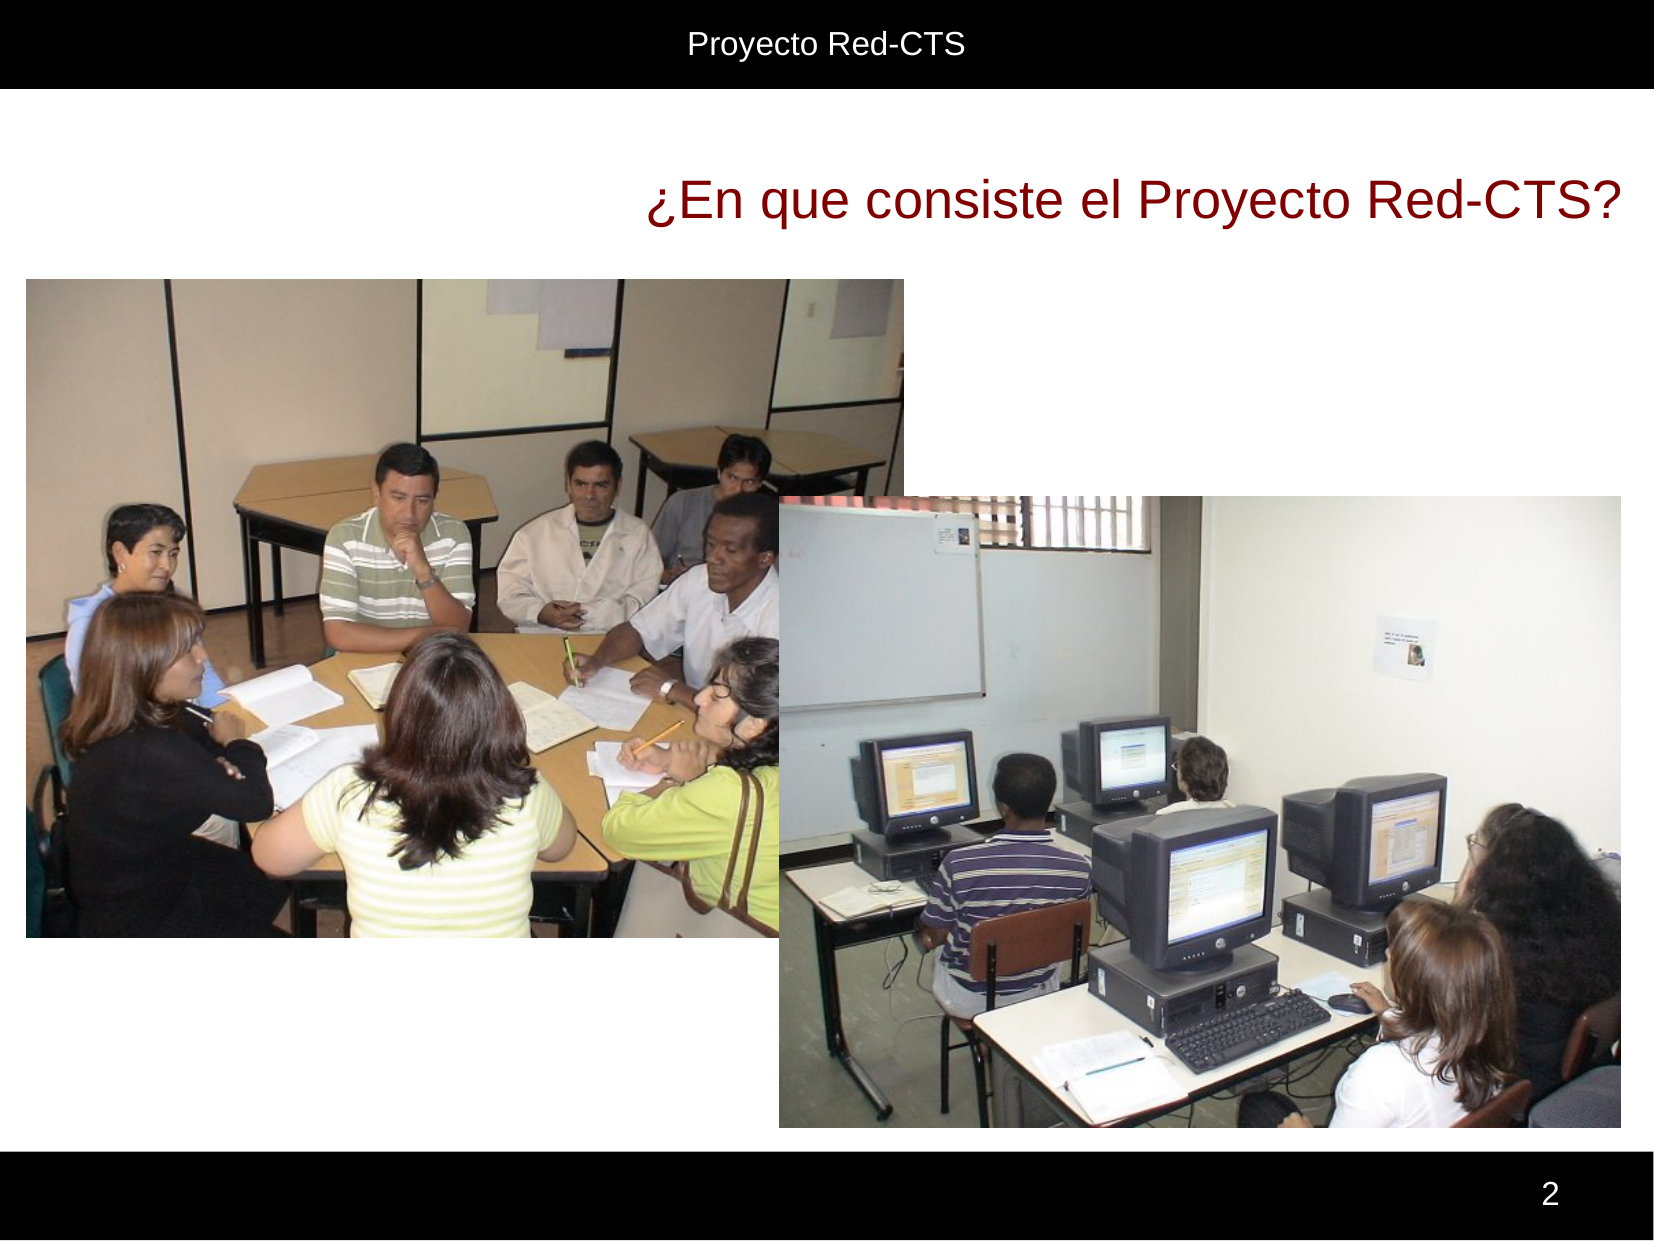

Proyecto Red-CTS
# ¿En que consiste el Proyecto Red-CTS?